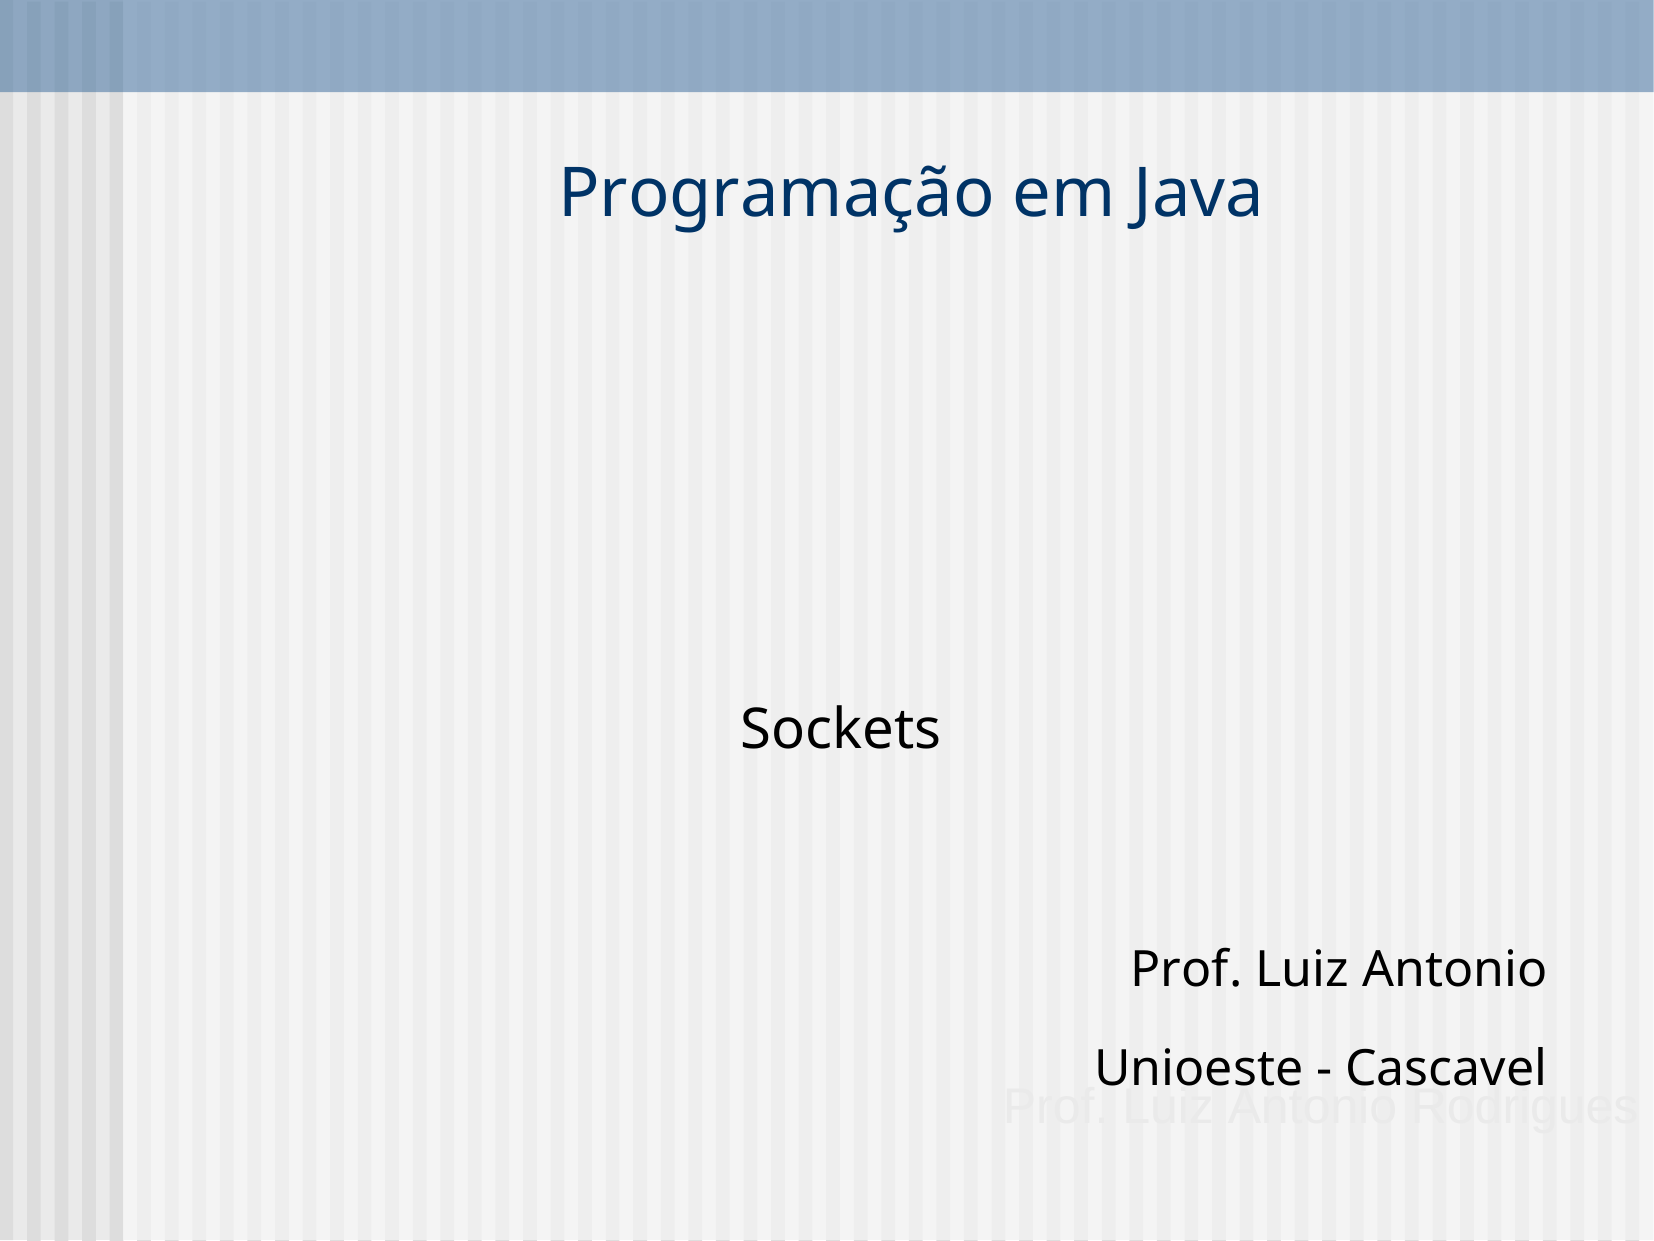

# Programação em Java
Sockets
Prof. Luiz Antonio
Unioeste - Cascavel
Prof. Luiz Antonio Rodrigues
Jpanel e Diagramadores